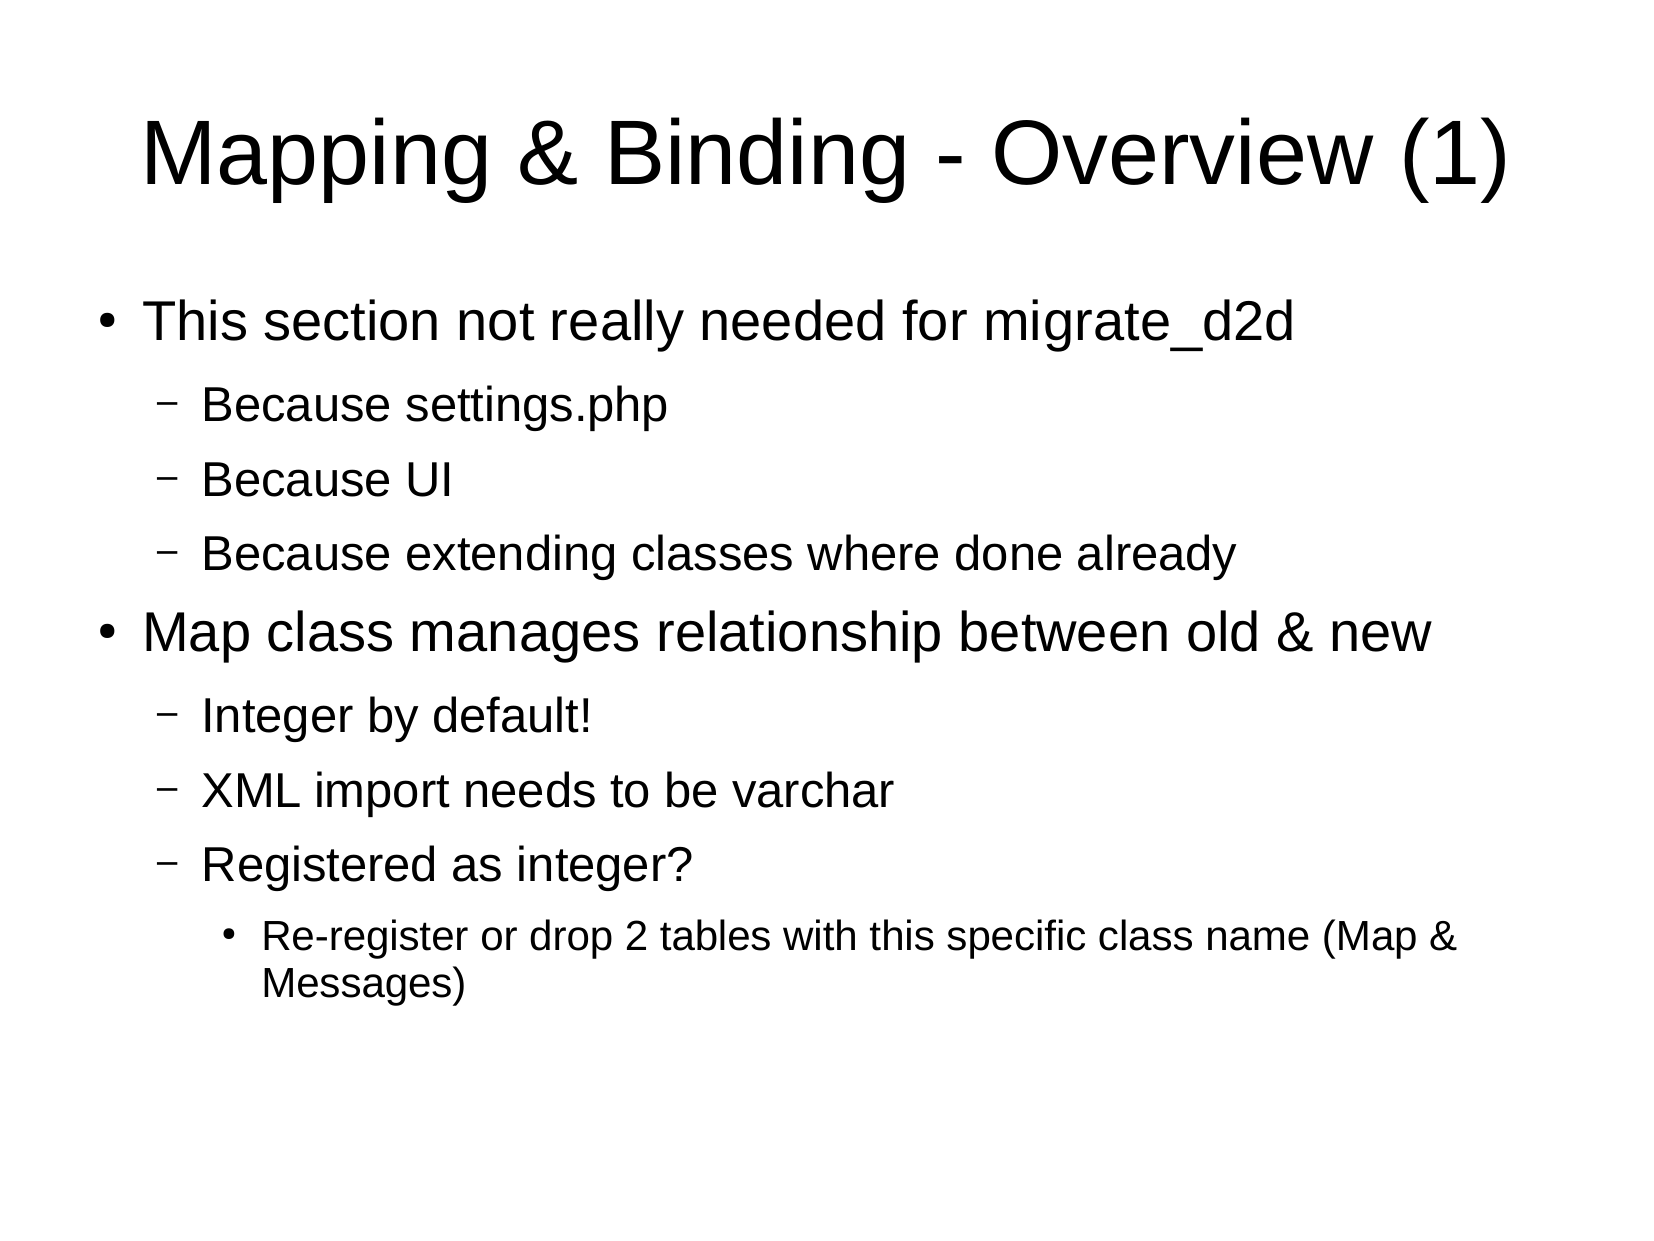

# Mapping & Binding - Overview (1)
This section not really needed for migrate_d2d
Because settings.php
Because UI
Because extending classes where done already
Map class manages relationship between old & new
Integer by default!
XML import needs to be varchar
Registered as integer?
Re-register or drop 2 tables with this specific class name (Map & Messages)